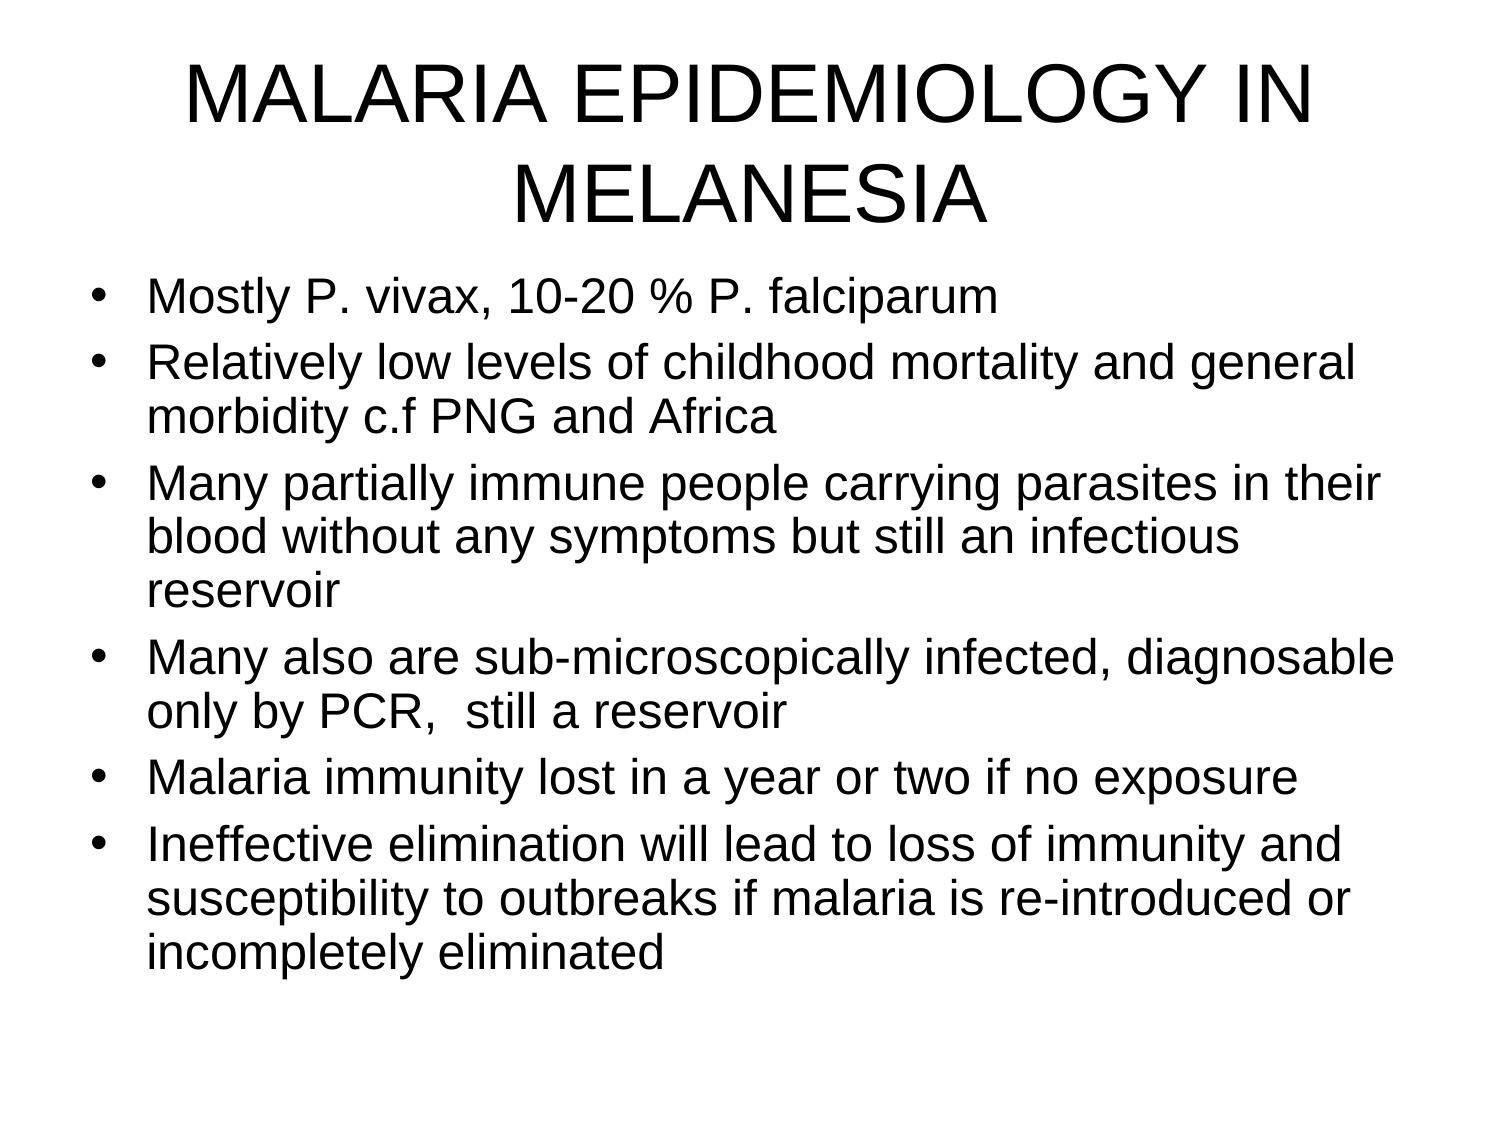

# MALARIA EPIDEMIOLOGY IN MELANESIA
Mostly P. vivax, 10-20 % P. falciparum
Relatively low levels of childhood mortality and general morbidity c.f PNG and Africa
Many partially immune people carrying parasites in their blood without any symptoms but still an infectious reservoir
Many also are sub-microscopically infected, diagnosable only by PCR, still a reservoir
Malaria immunity lost in a year or two if no exposure
Ineffective elimination will lead to loss of immunity and susceptibility to outbreaks if malaria is re-introduced or incompletely eliminated